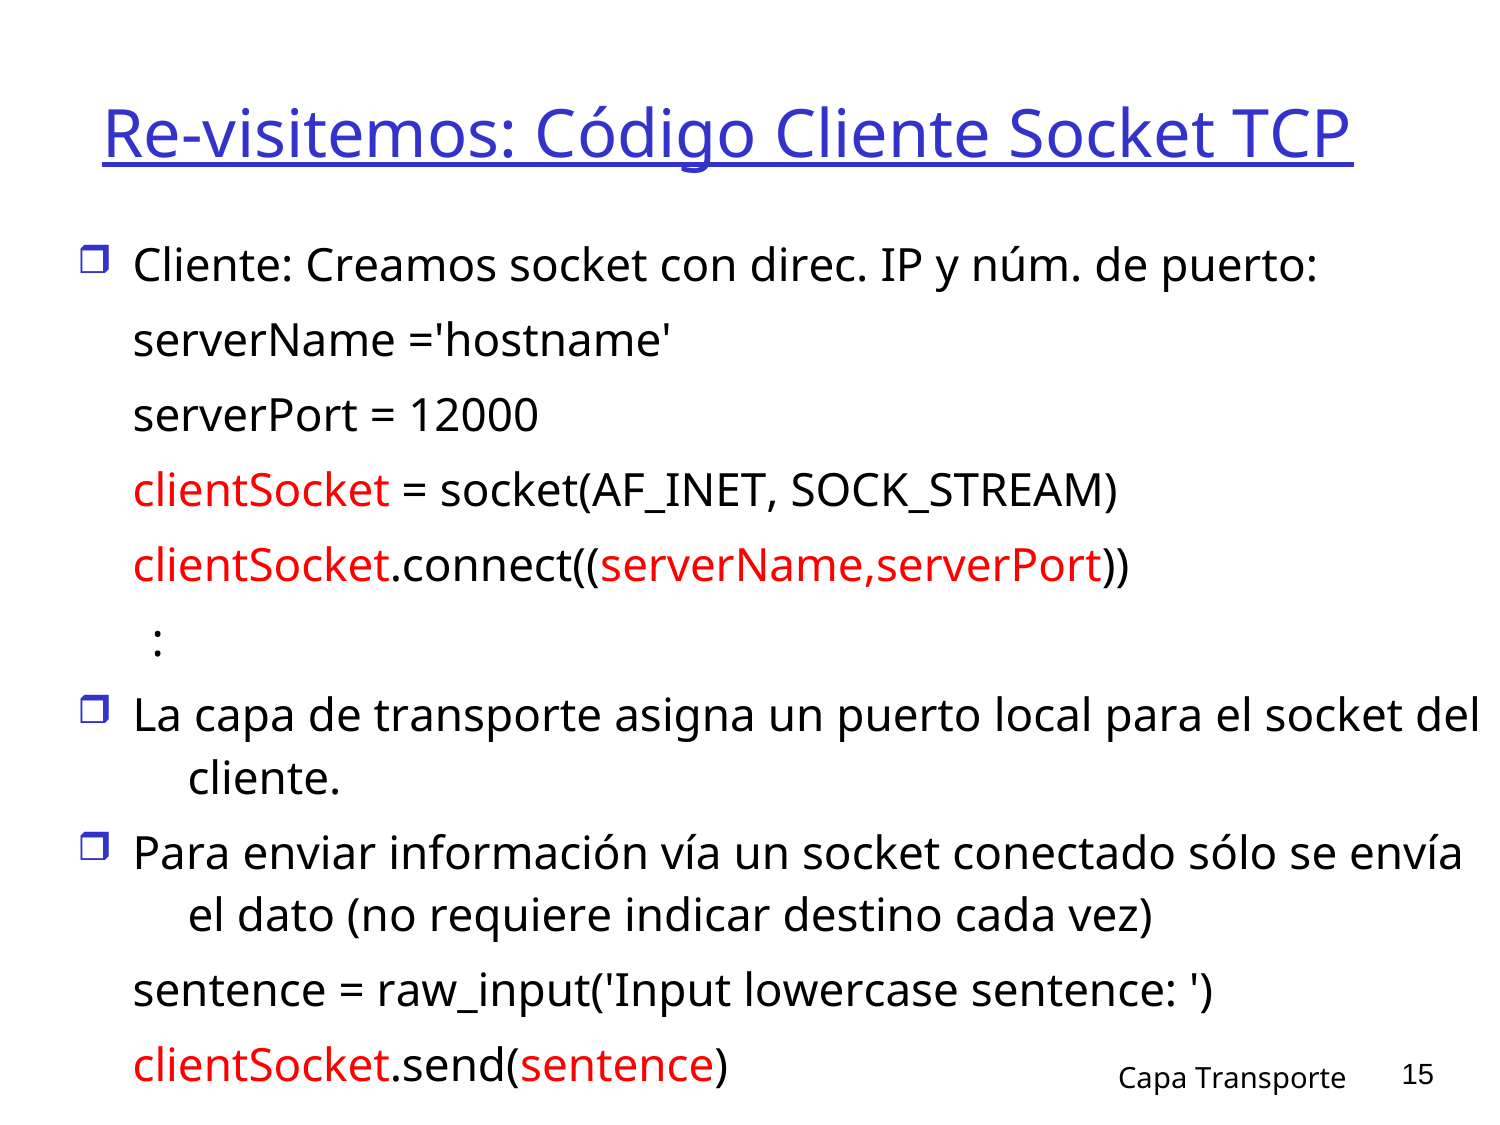

# Re-visitemos: Código Cliente Socket TCP
Cliente: Creamos socket con direc. IP y núm. de puerto:
 	serverName ='hostname'
 	serverPort = 12000
 	clientSocket = socket(AF_INET, SOCK_STREAM)
 	clientSocket.connect((serverName,serverPort))
 		:
La capa de transporte asigna un puerto local para el socket del cliente.
Para enviar información vía un socket conectado sólo se envía el dato (no requiere indicar destino cada vez)
sentence = raw_input('Input lowercase sentence: ')
clientSocket.send(sentence)
15